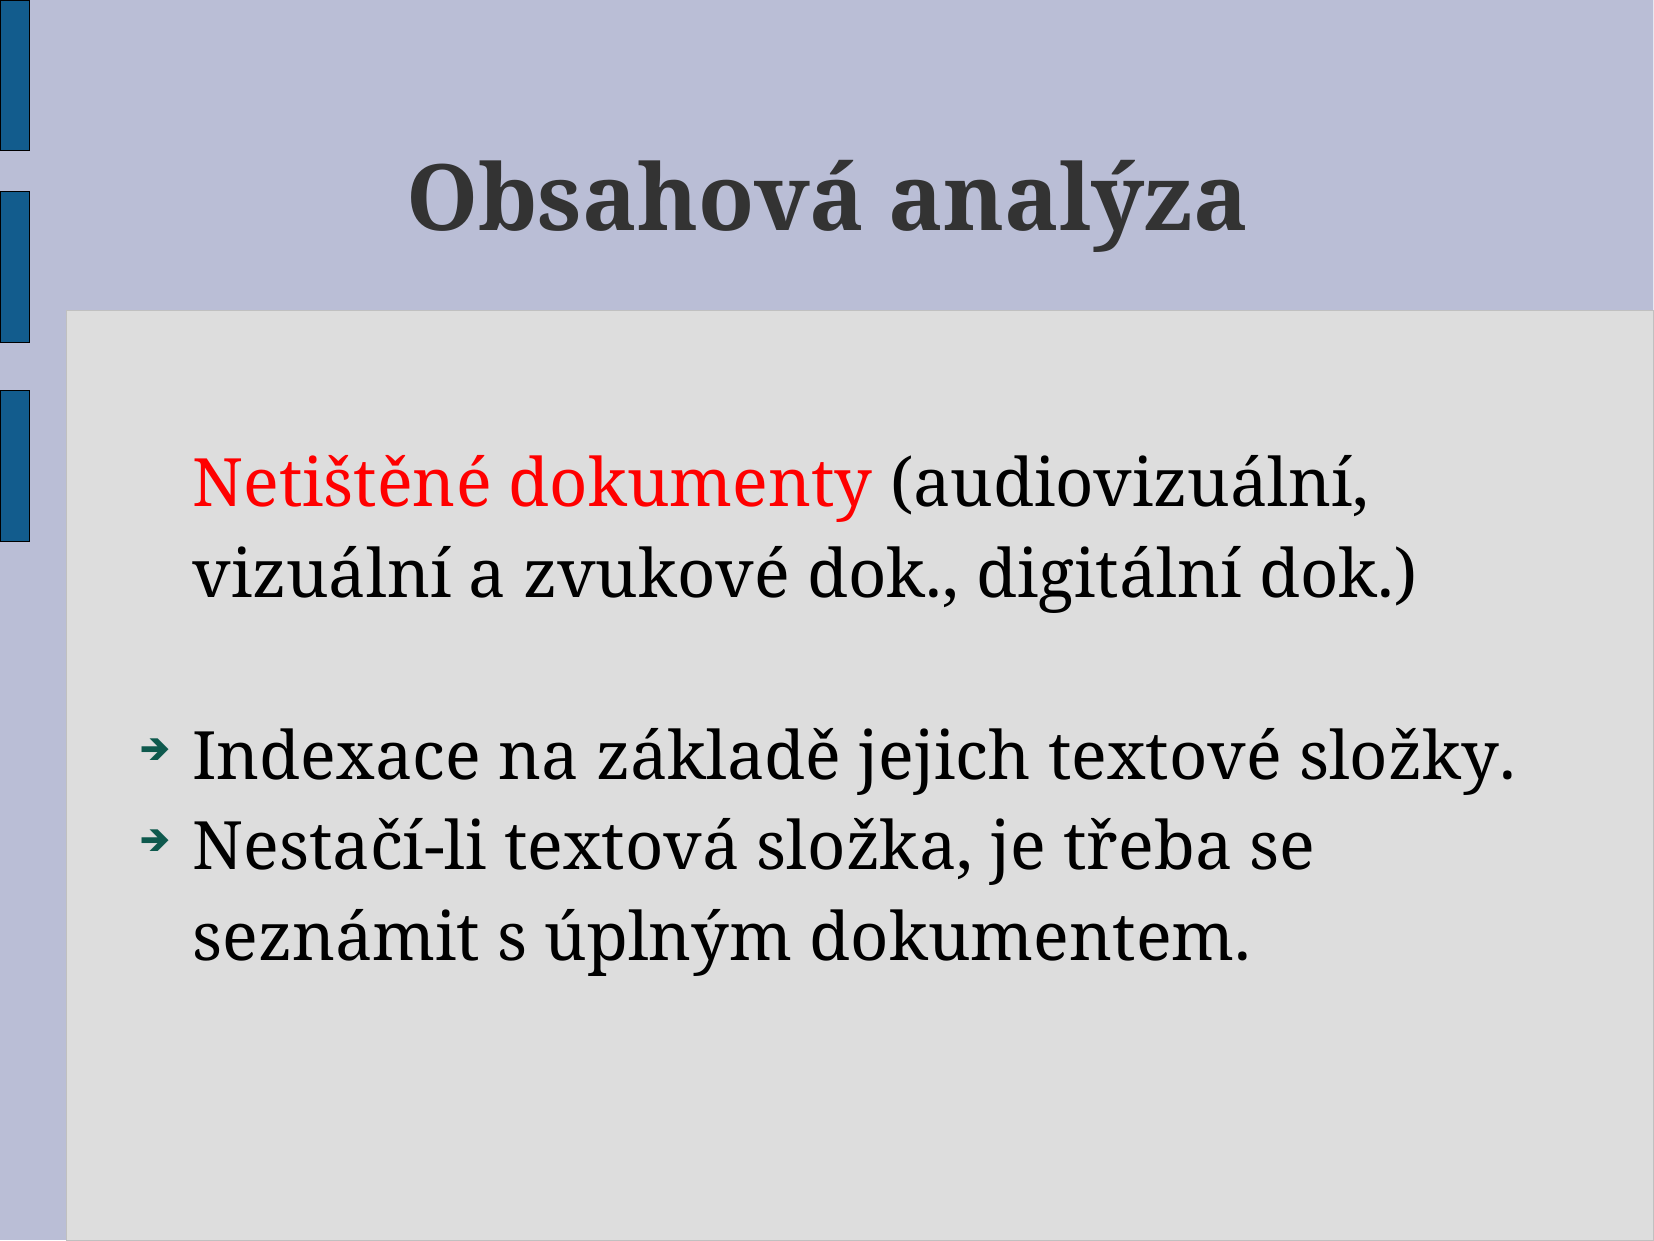

# Obsahová analýza
Netištěné dokumenty (audiovizuální, vizuální a zvukové dok., digitální dok.)
Indexace na základě jejich textové složky.
Nestačí-li textová složka, je třeba se seznámit s úplným dokumentem.